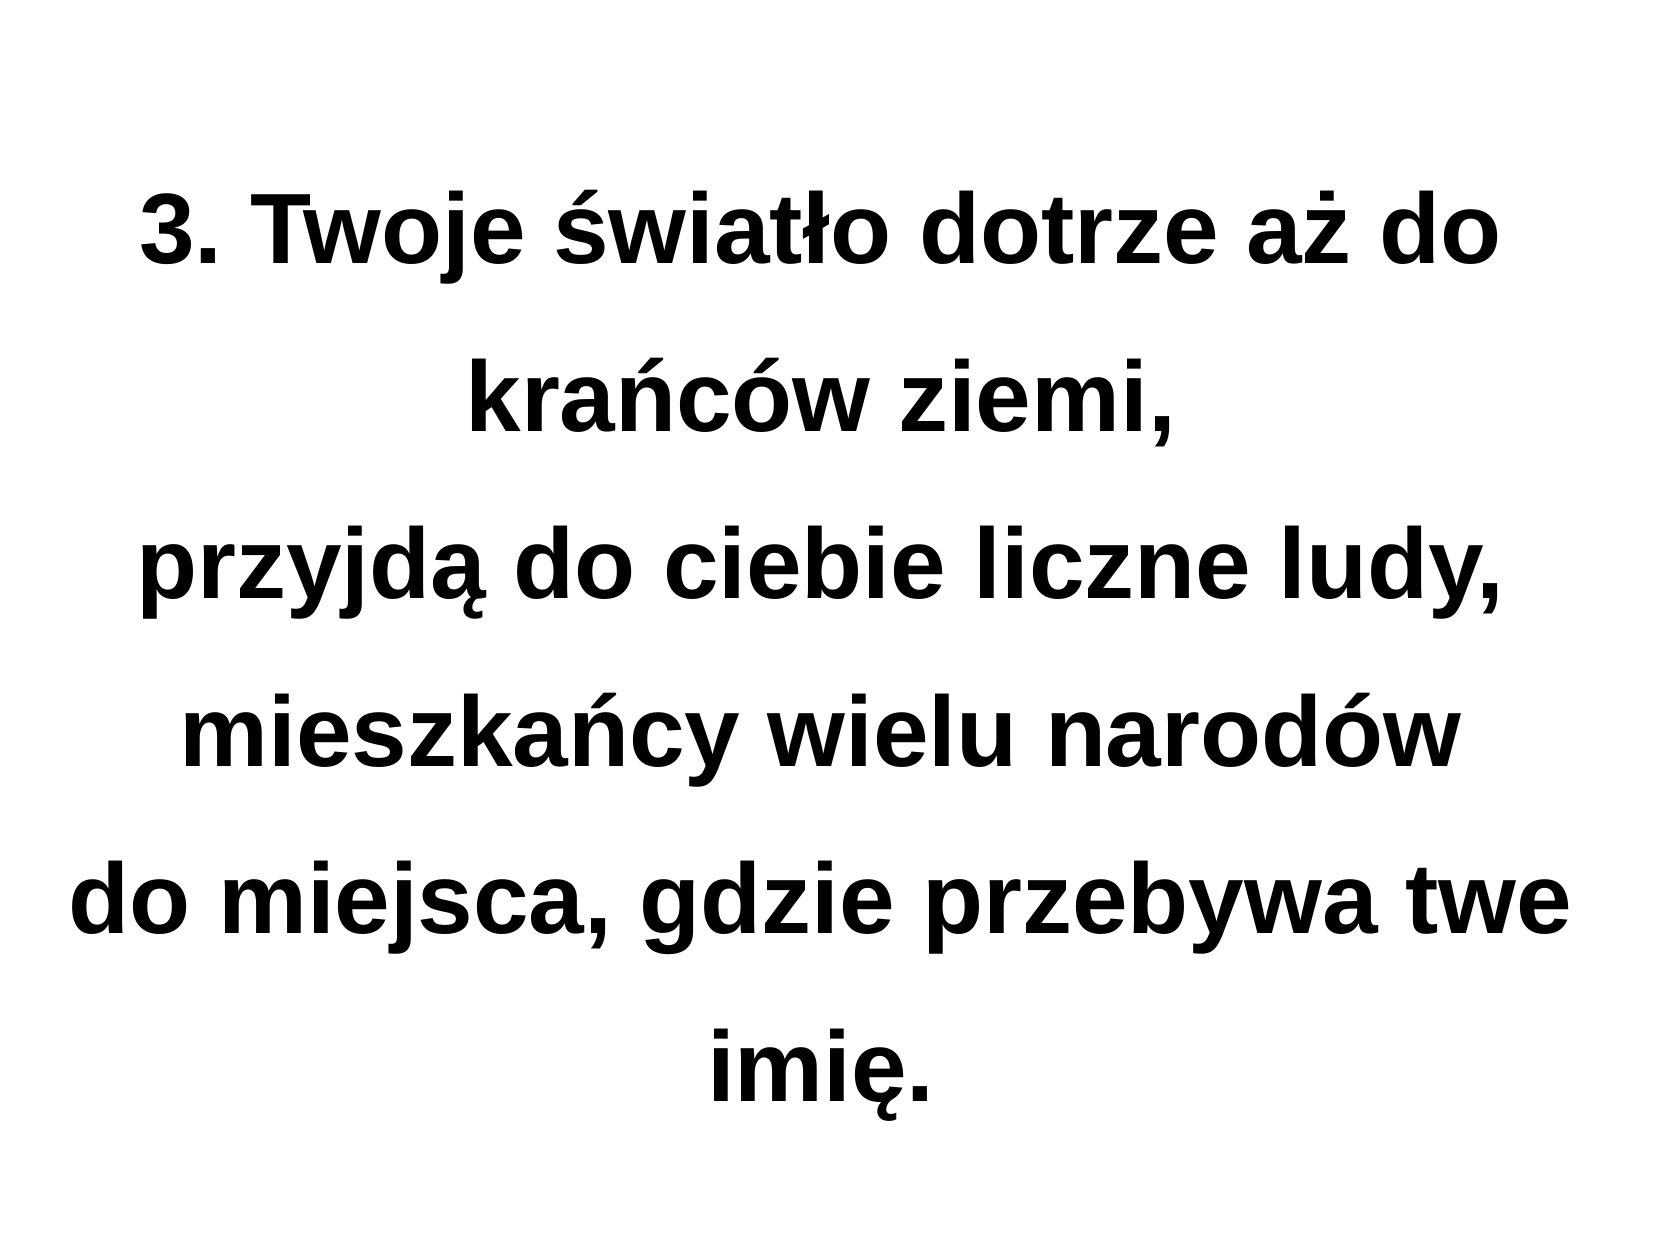

# 3. Twoje światło dotrze aż do krańców ziemi,
przyjdą do ciebie liczne ludy,
mieszkańcy wielu narodów
do miejsca, gdzie przebywa twe imię.